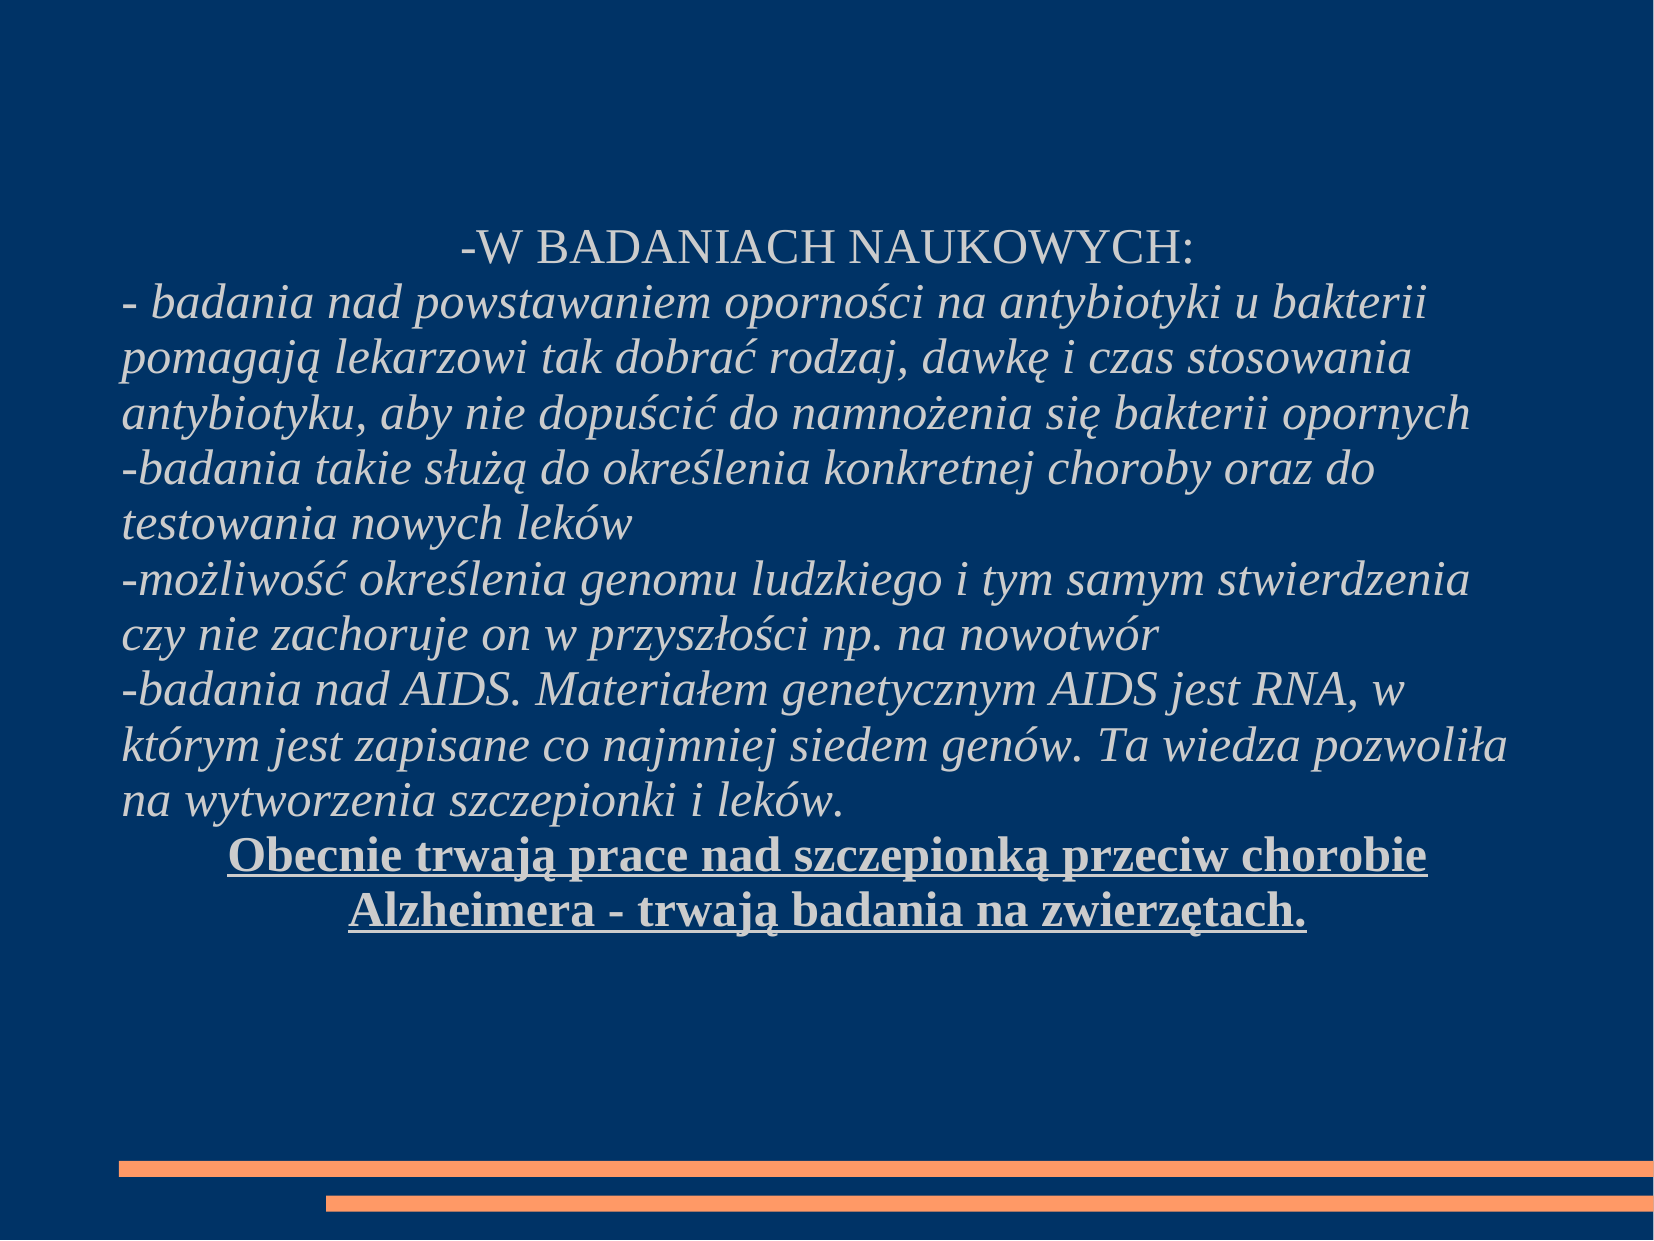

# -W BADANIACH NAUKOWYCH:
- badania nad powstawaniem oporności na antybiotyki u bakterii pomagają lekarzowi tak dobrać rodzaj, dawkę i czas stosowania antybiotyku, aby nie dopuścić do namnożenia się bakterii opornych
-badania takie służą do określenia konkretnej choroby oraz do testowania nowych leków
-możliwość określenia genomu ludzkiego i tym samym stwierdzenia czy nie zachoruje on w przyszłości np. na nowotwór
-badania nad AIDS. Materiałem genetycznym AIDS jest RNA, w którym jest zapisane co najmniej siedem genów. Ta wiedza pozwoliła na wytworzenia szczepionki i leków.
Obecnie trwają prace nad szczepionką przeciw chorobie Alzheimera - trwają badania na zwierzętach.